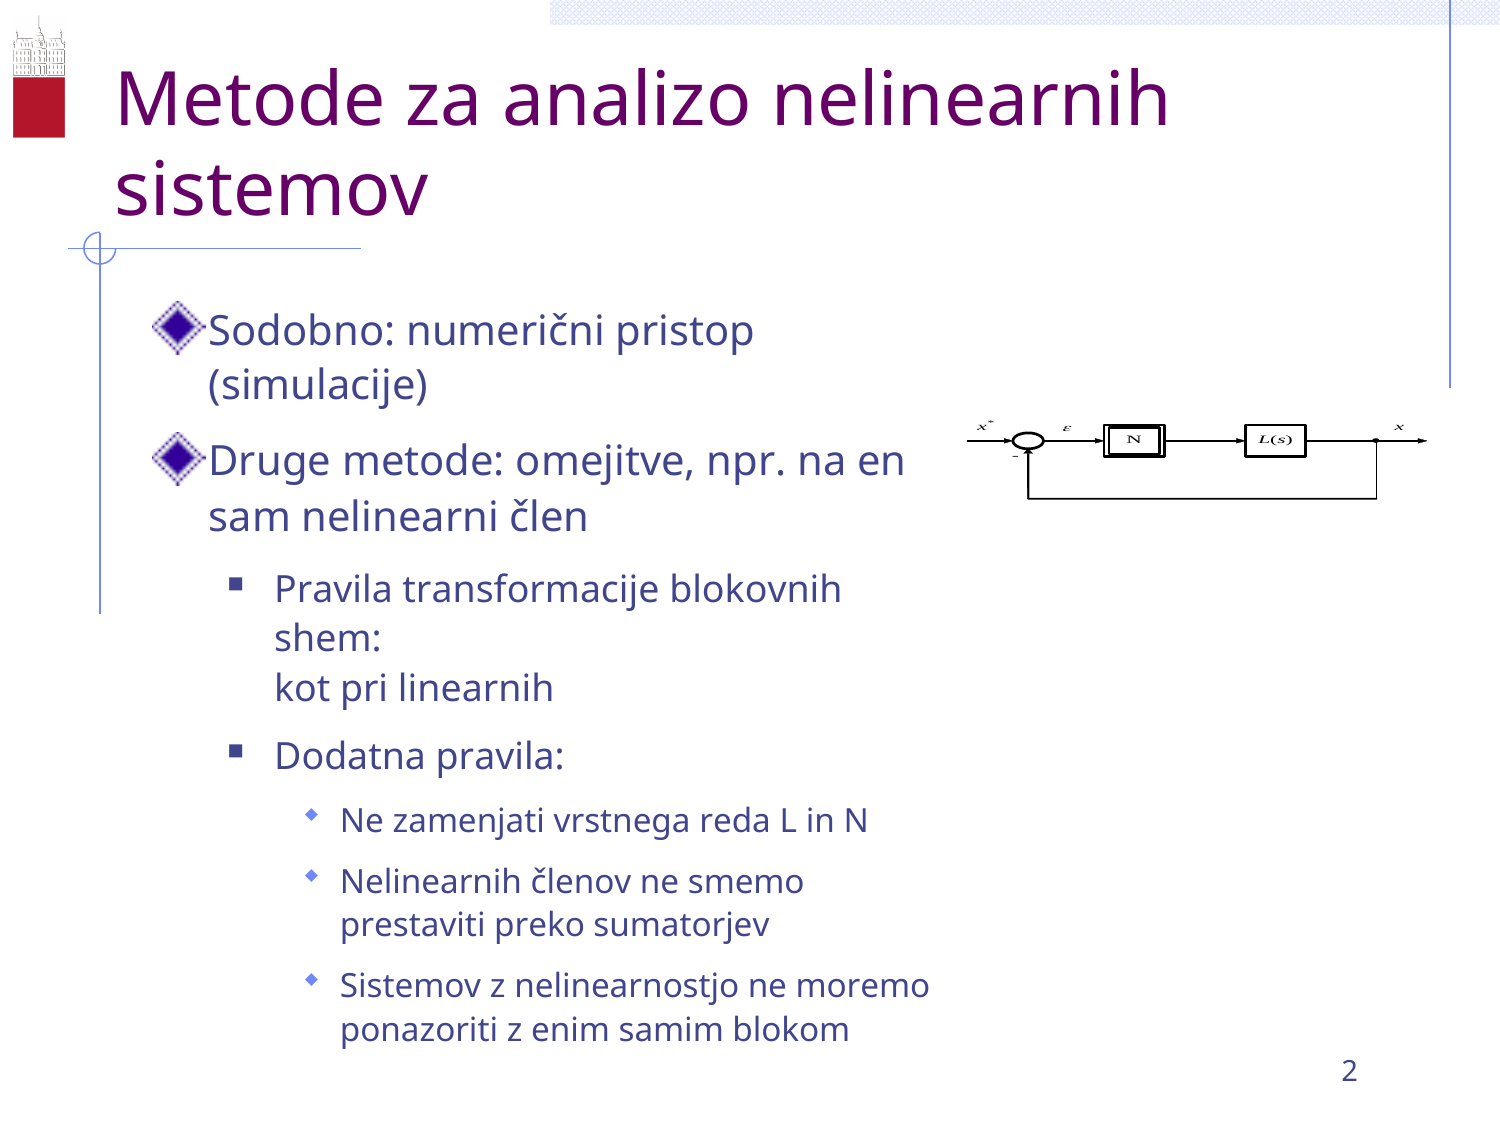

Metode za analizo nelinearnih sistemov
# Sodobno: numerični pristop (simulacije)
Druge metode: omejitve, npr. na en sam nelinearni člen
Pravila transformacije blokovnih shem:
kot pri linearnih
Dodatna pravila:
Ne zamenjati vrstnega reda L in N
Nelinearnih členov ne smemo prestaviti preko sumatorjev
Sistemov z nelinearnostjo ne moremo ponazoriti z enim samim blokom